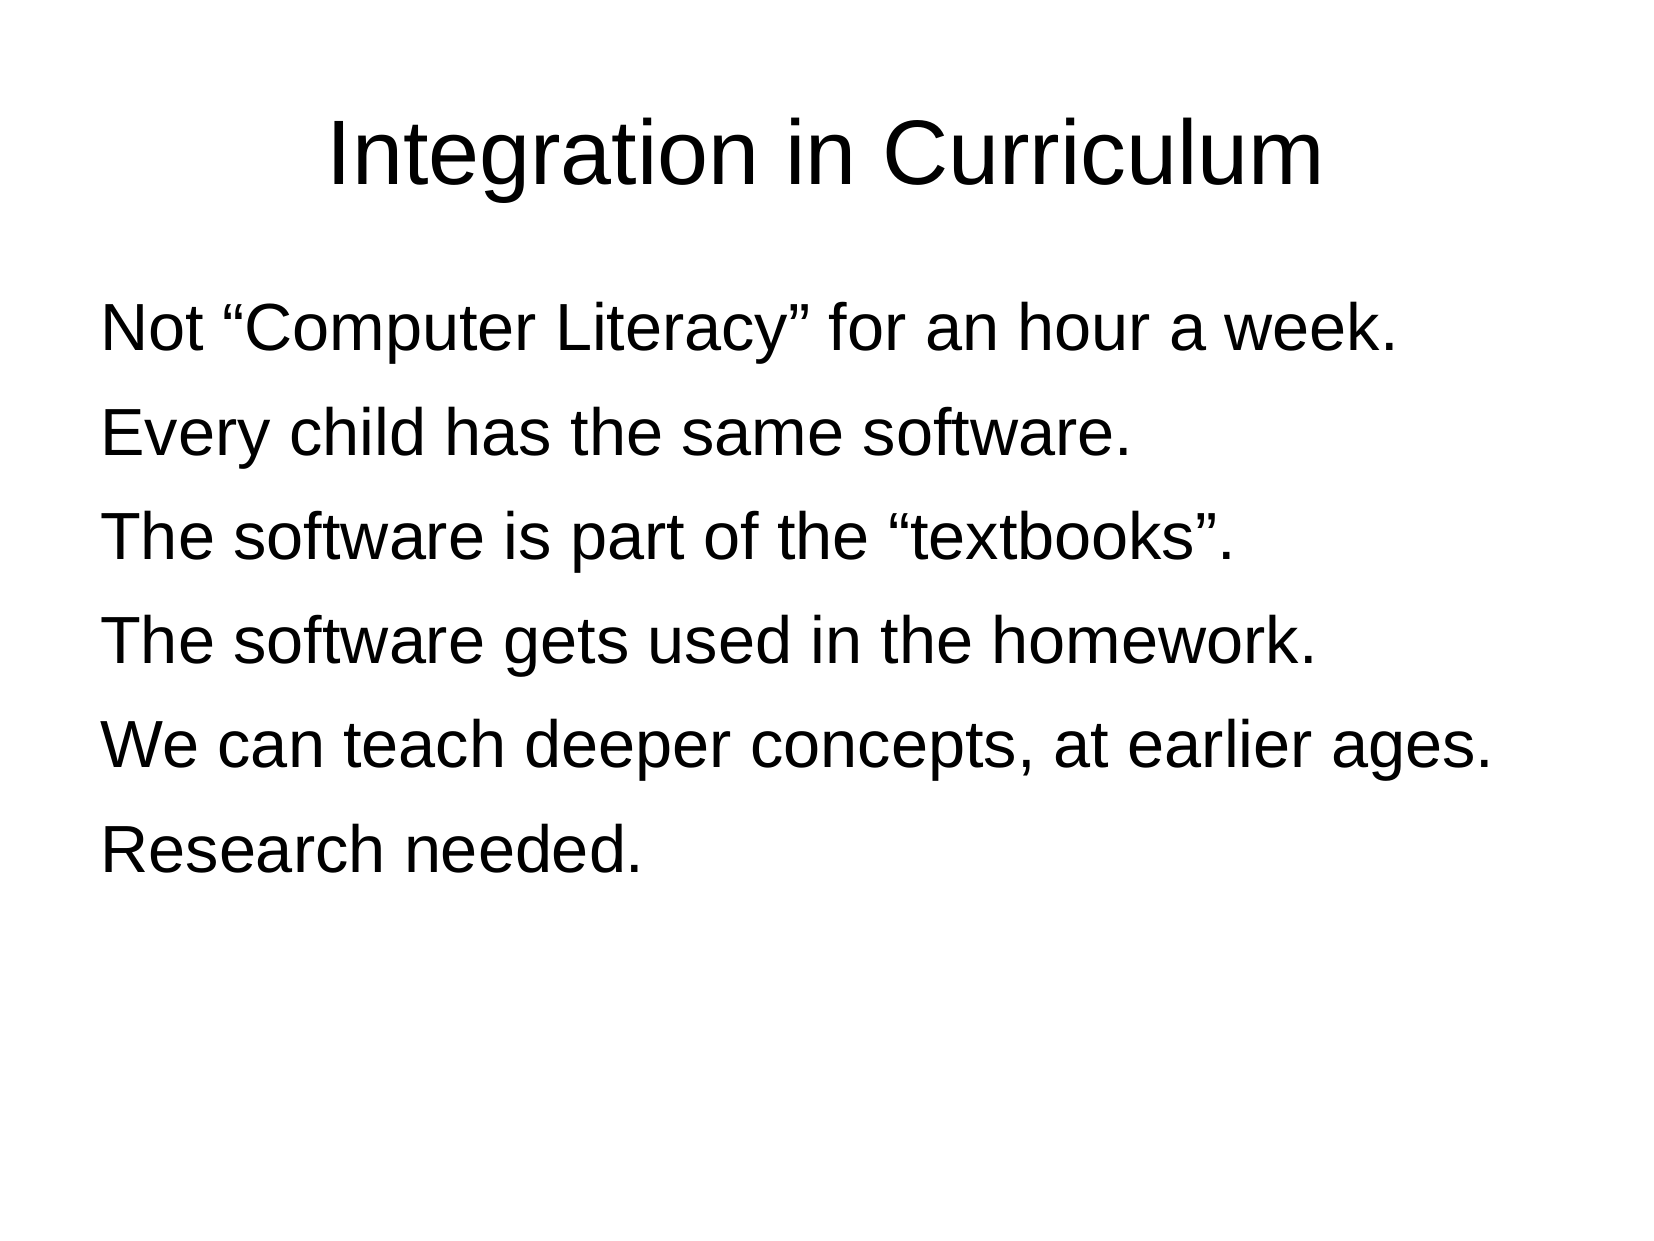

# Integration in Curriculum
Not “Computer Literacy” for an hour a week.
Every child has the same software.
The software is part of the “textbooks”.
The software gets used in the homework.
We can teach deeper concepts, at earlier ages.
Research needed.